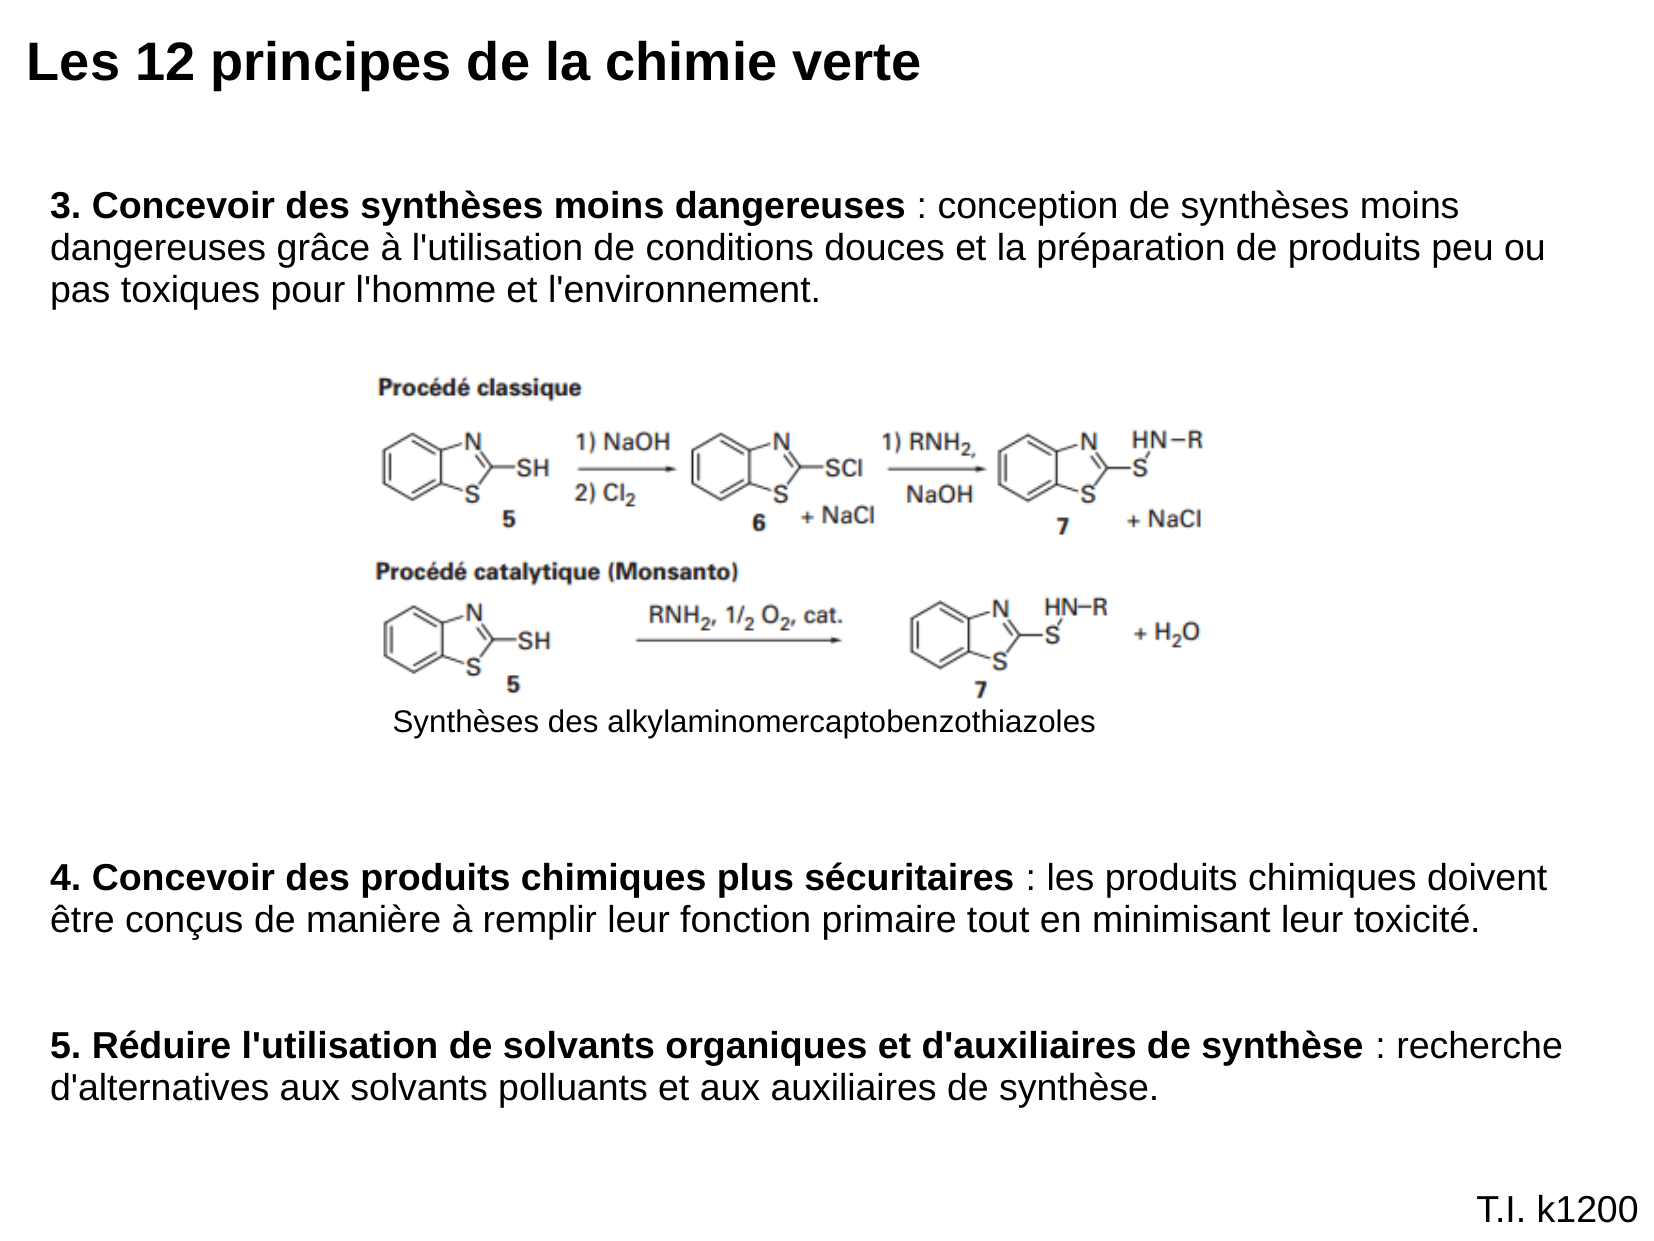

Les 12 principes de la chimie verte
3. Concevoir des synthèses moins dangereuses : conception de synthèses moins dangereuses grâce à l'utilisation de conditions douces et la préparation de produits peu ou pas toxiques pour l'homme et l'environnement.
4. Concevoir des produits chimiques plus sécuritaires : les produits chimiques doivent être conçus de manière à remplir leur fonction primaire tout en minimisant leur toxicité.
5. Réduire l'utilisation de solvants organiques et d'auxiliaires de synthèse : recherche d'alternatives aux solvants polluants et aux auxiliaires de synthèse.
Synthèses des alkylaminomercaptobenzothiazoles
T.I. k1200